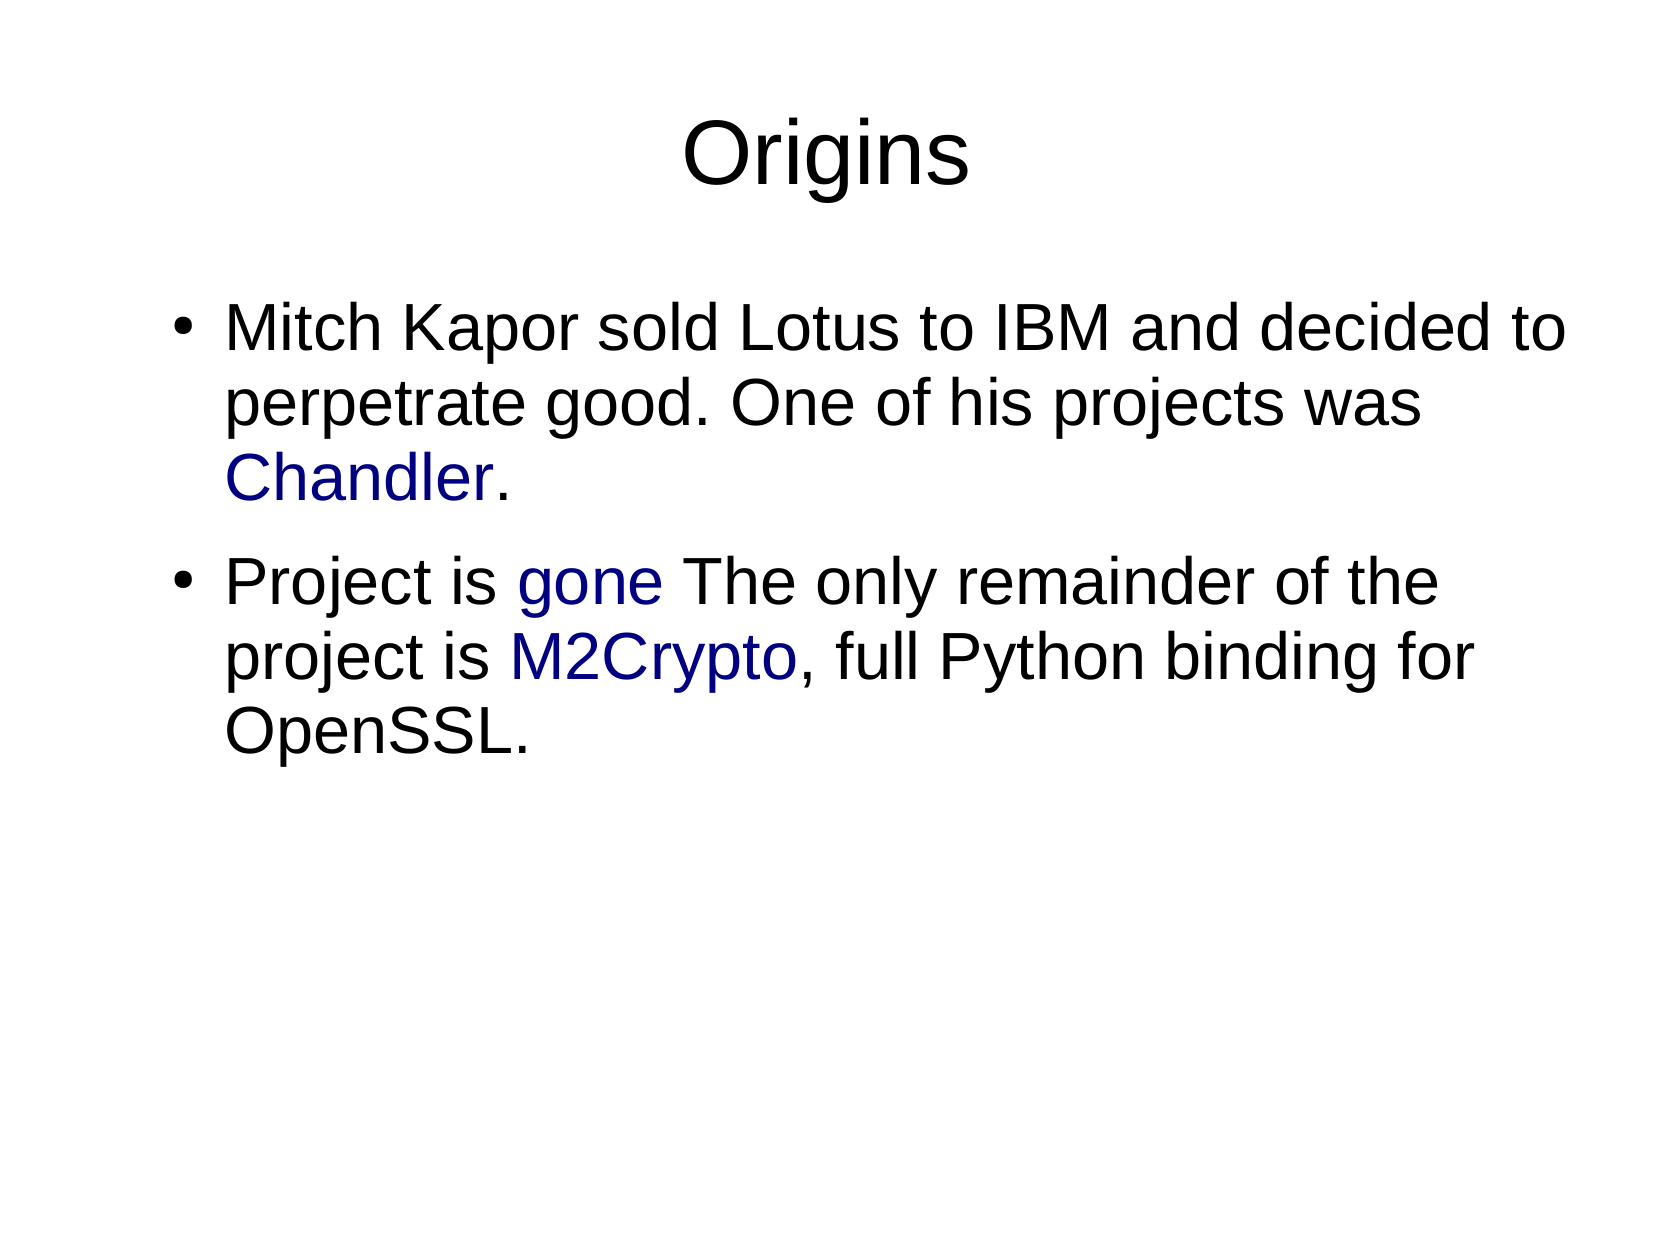

# Origins
Mitch Kapor sold Lotus to IBM and decided to perpetrate good. One of his projects was Chandler.
Project is gone The only remainder of the project is M2Crypto, full Python binding for OpenSSL.